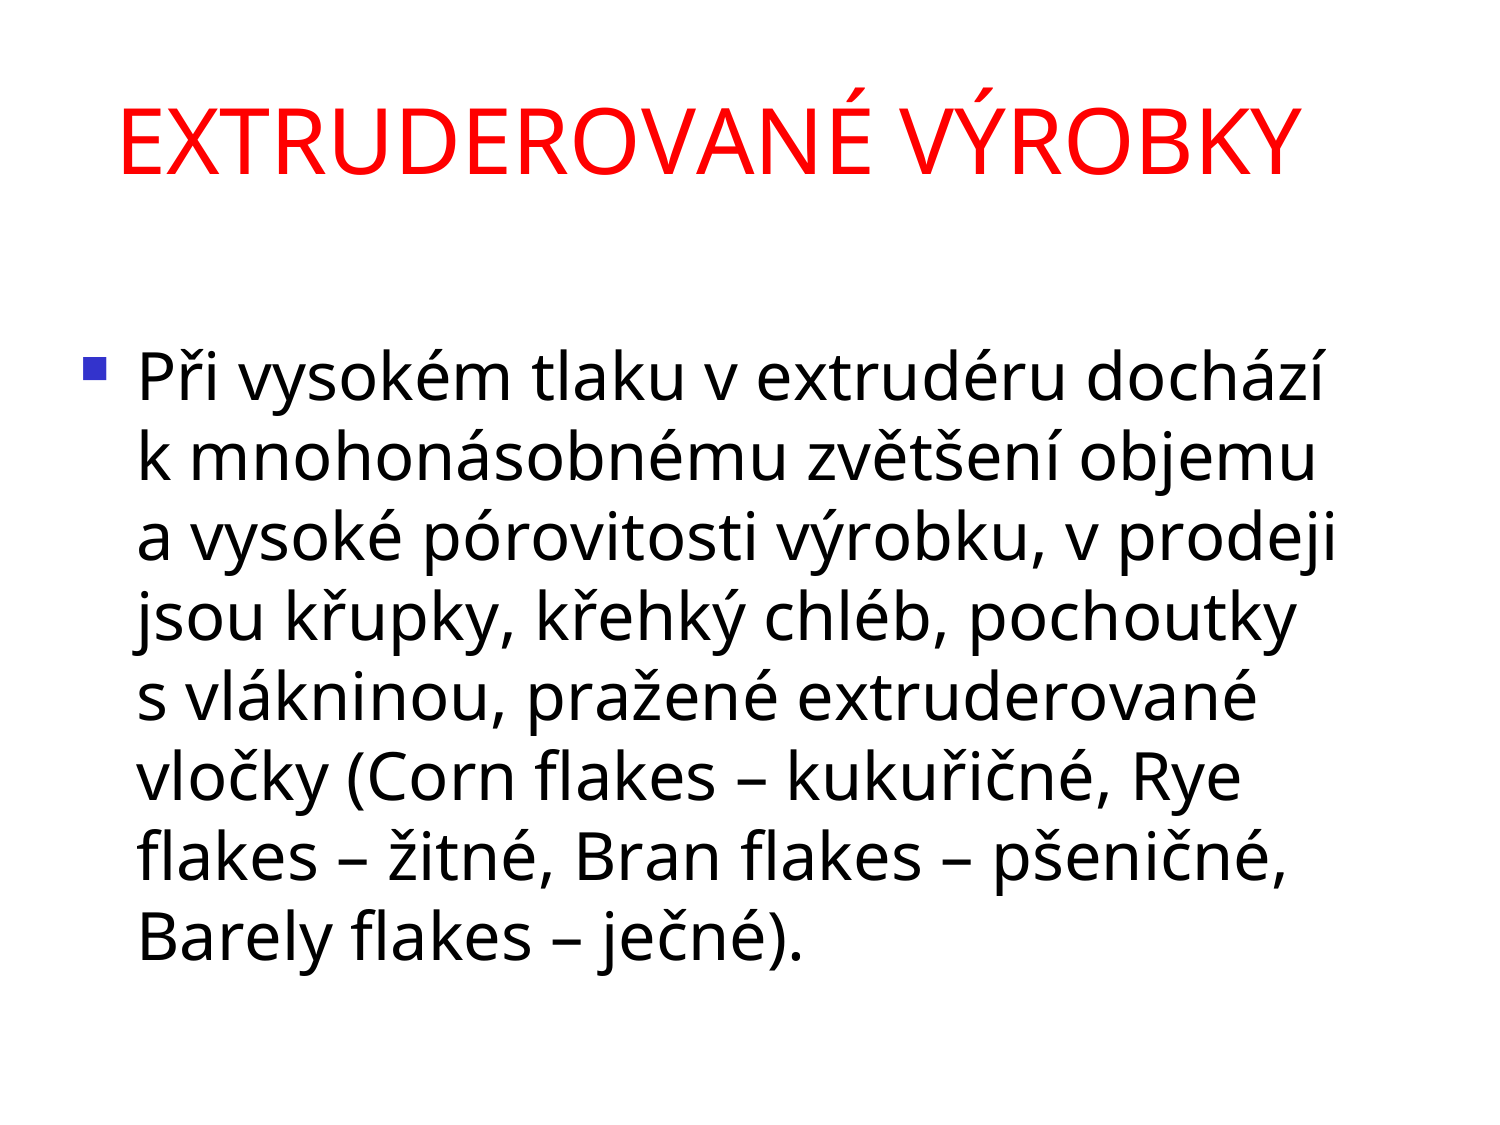

# EXTRUDEROVANÉ VÝROBKY
Při vysokém tlaku v extrudéru dochází
k mnohonásobnému zvětšení objemu
a vysoké pórovitosti výrobku, v prodeji jsou křupky, křehký chléb, pochoutky
s vlákninou, pražené extruderované vločky (Corn flakes – kukuřičné, Rye flakes – žitné, Bran flakes – pšeničné, Barely flakes – ječné).